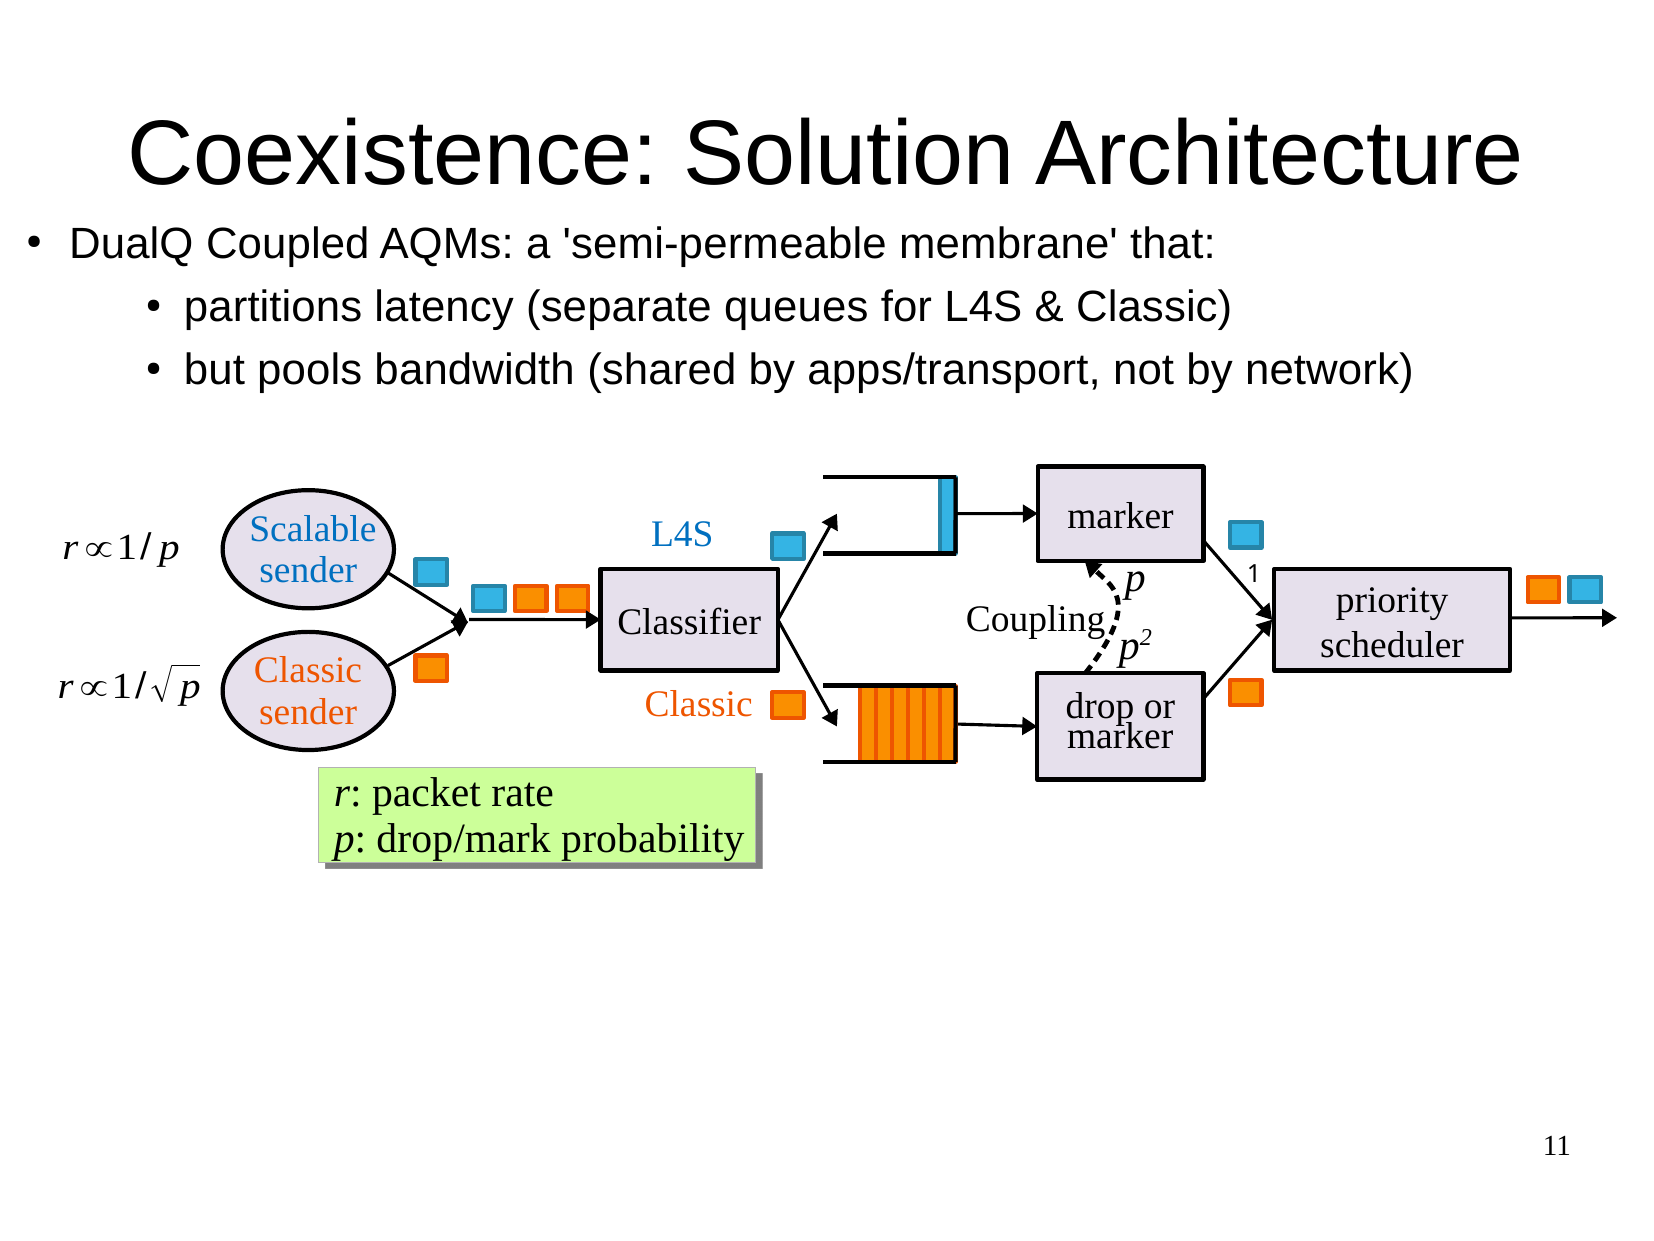

# Coexistence: Solution Architecture
DualQ Coupled AQMs: a 'semi-permeable membrane' that:
partitions latency (separate queues for L4S & Classic)
but pools bandwidth (shared by apps/transport, not by network)
marker
 Scalable
sender
 L4S
1
p
Classifier
priority scheduler
Coupling
p2
Classic
sender
Classic
drop or marker
r: packet rate
p: drop/mark probability
11